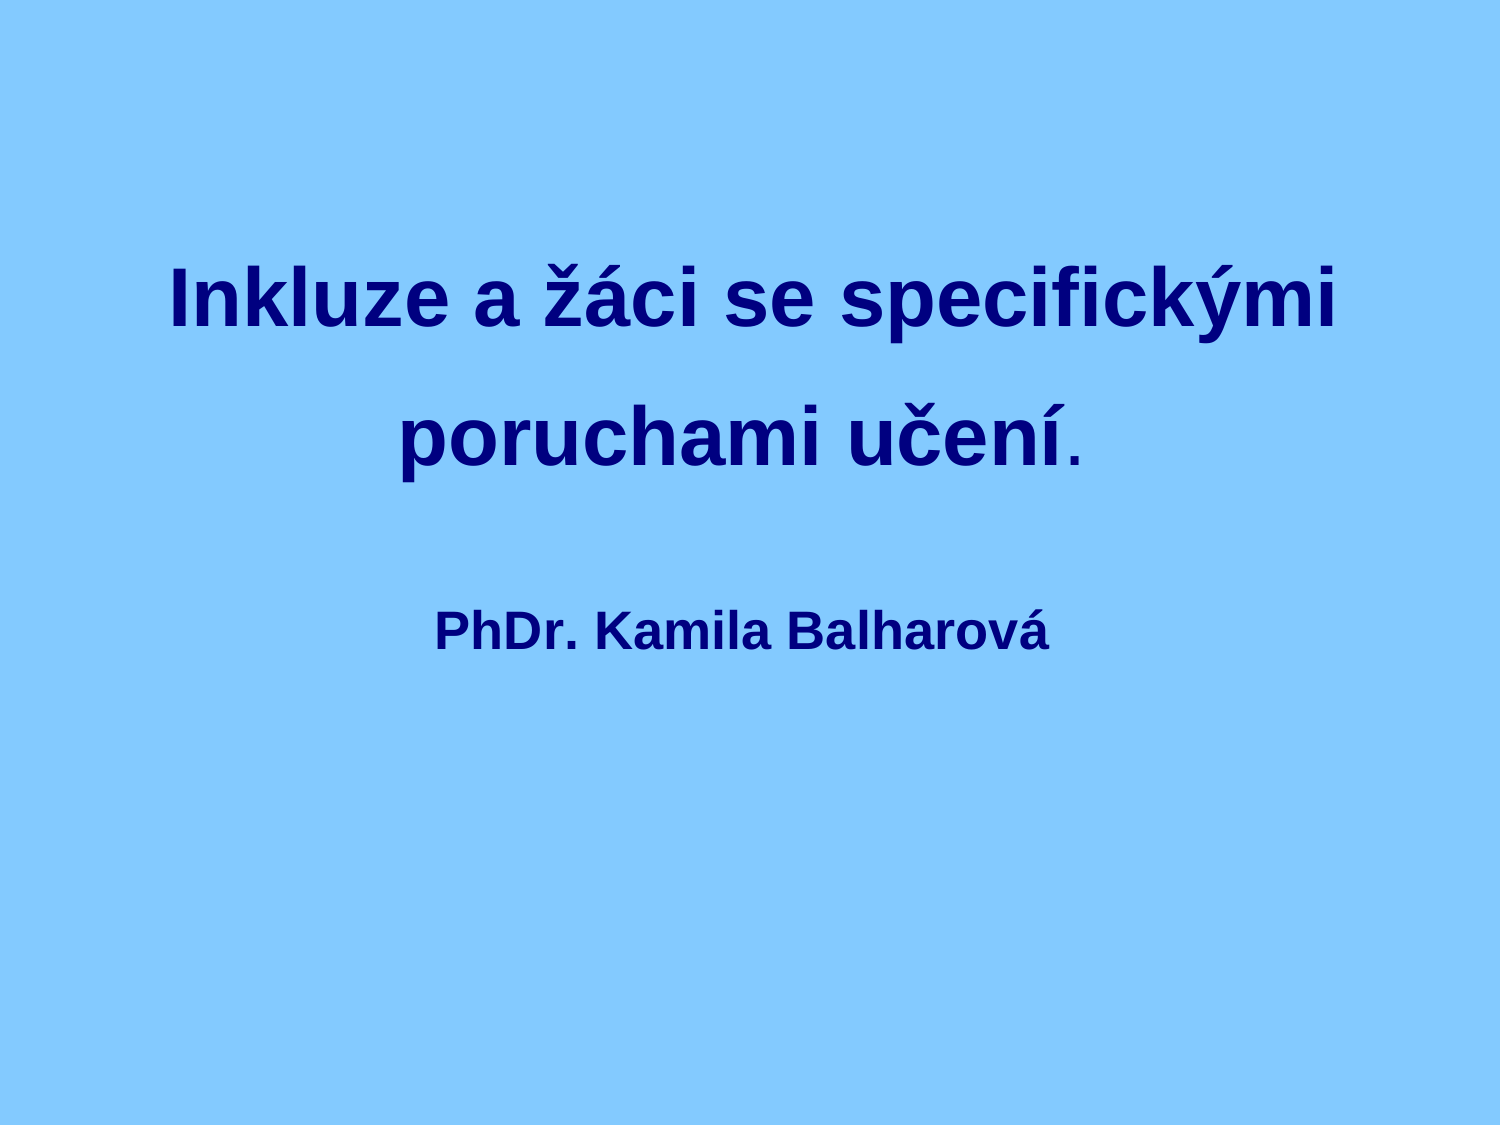

# Inkluze a žáci se specifickými poruchami učení.
PhDr. Kamila Balharová